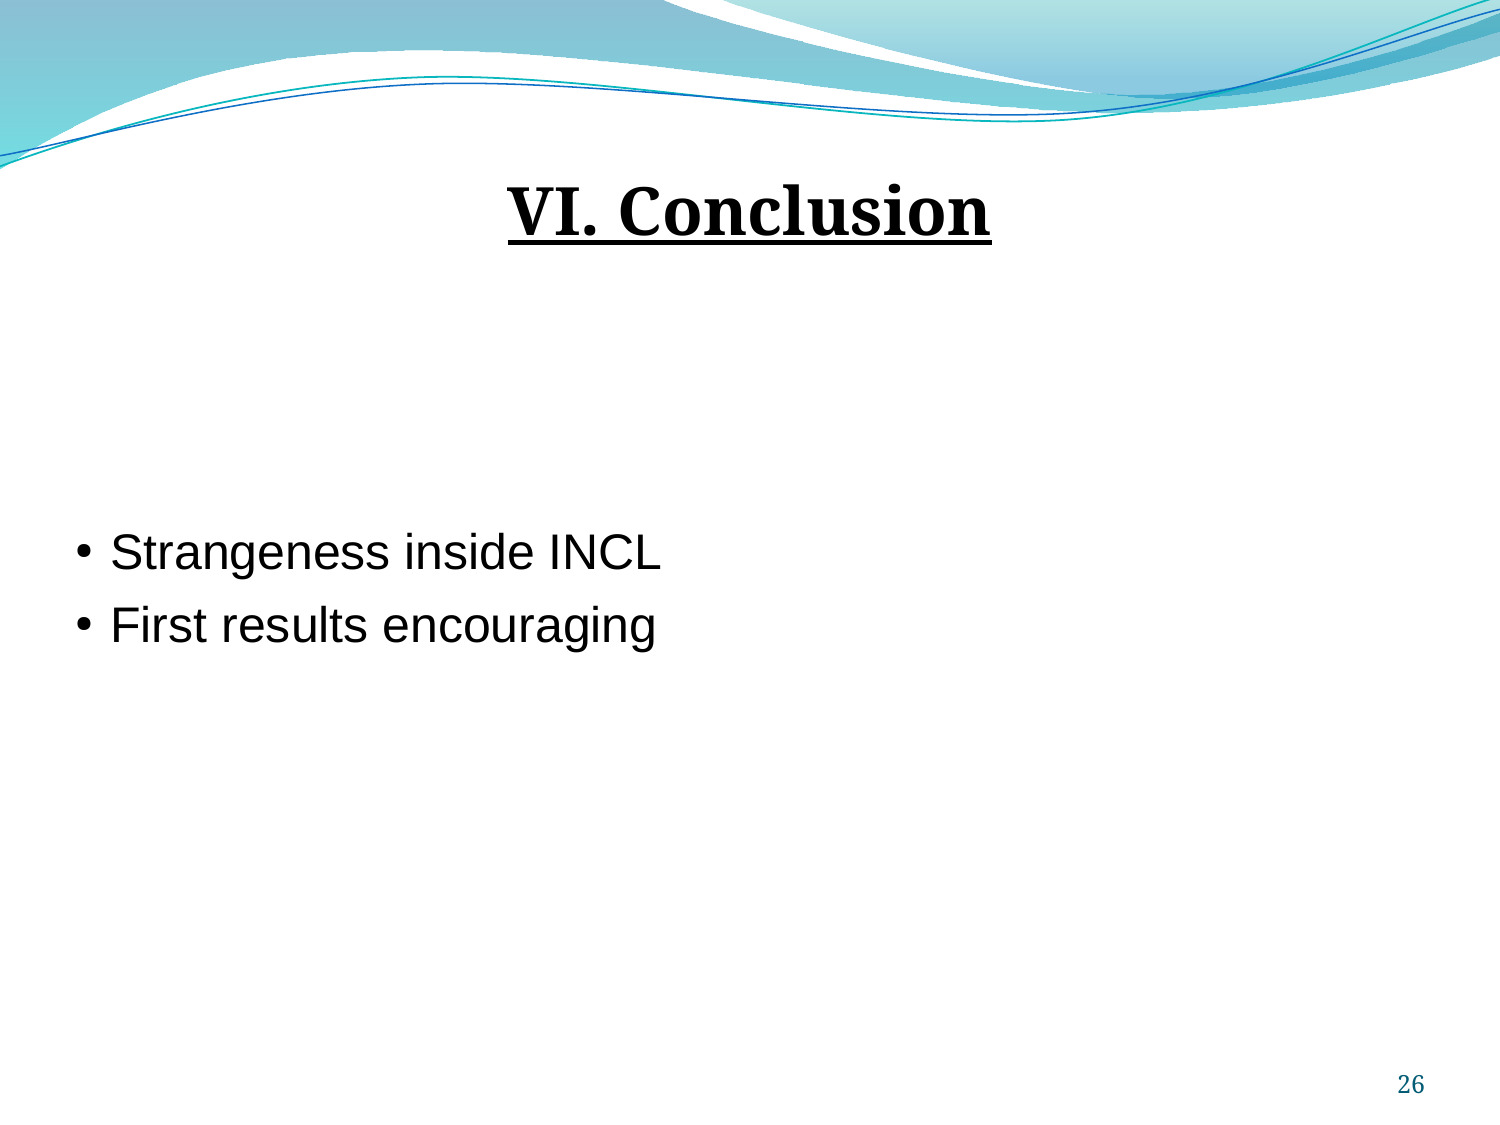

# VI. Conclusion
Strangeness inside INCL
First results encouraging
26